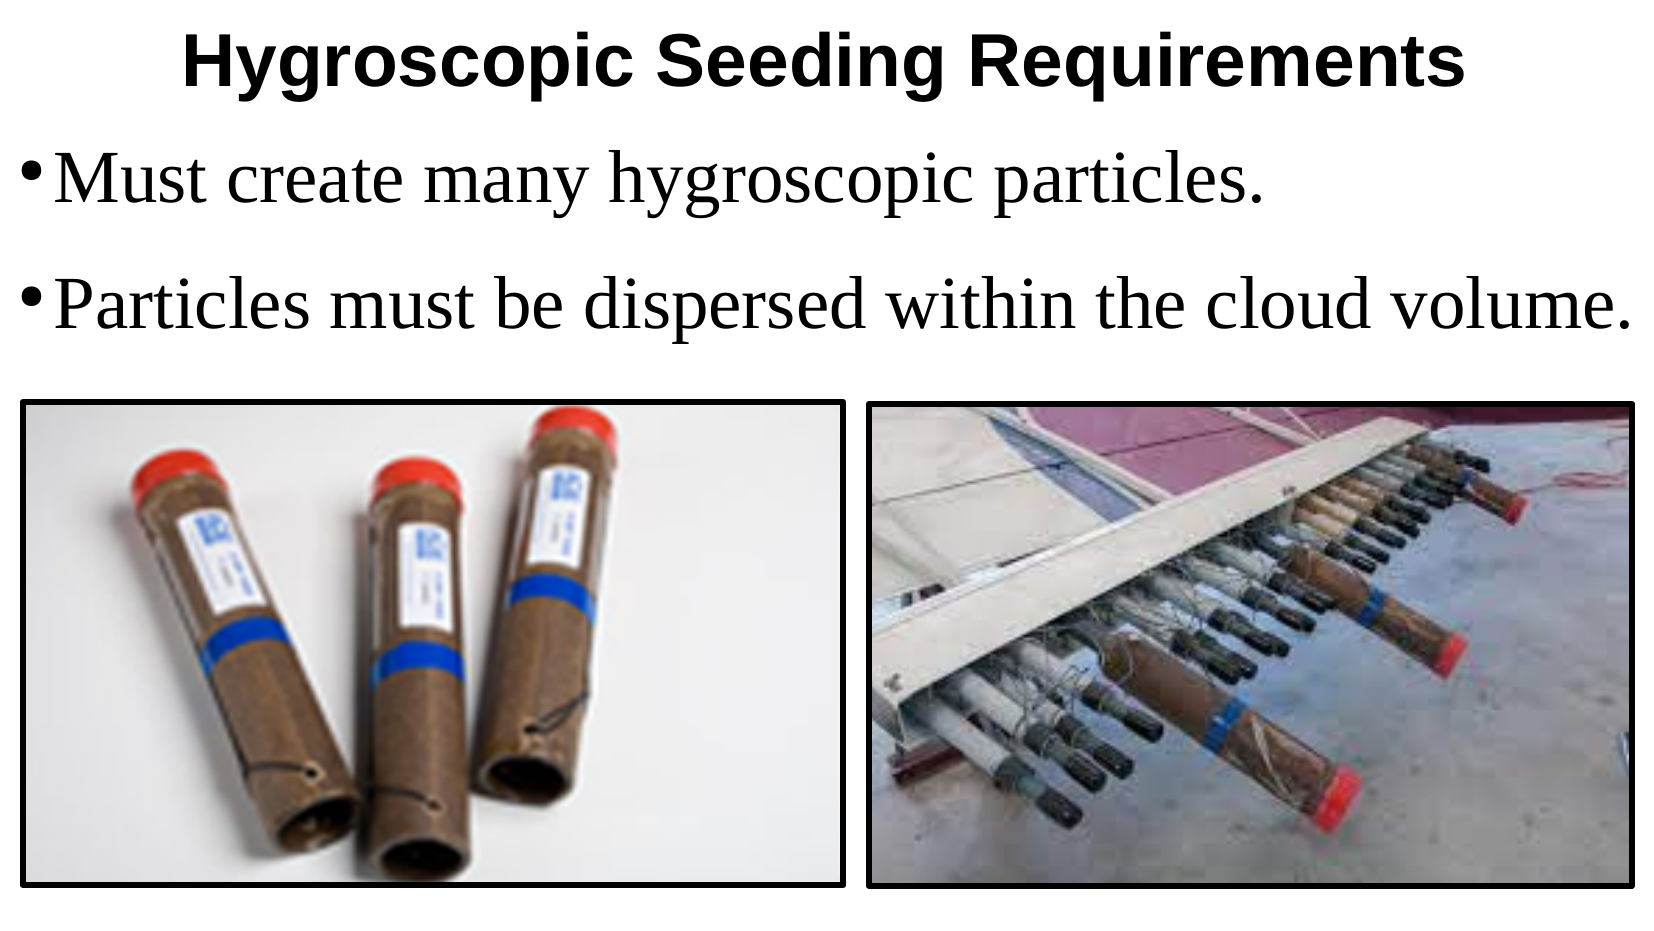

# Hygroscopic Seeding Requirements
Must create many hygroscopic particles.
Particles must be dispersed within the cloud volume.